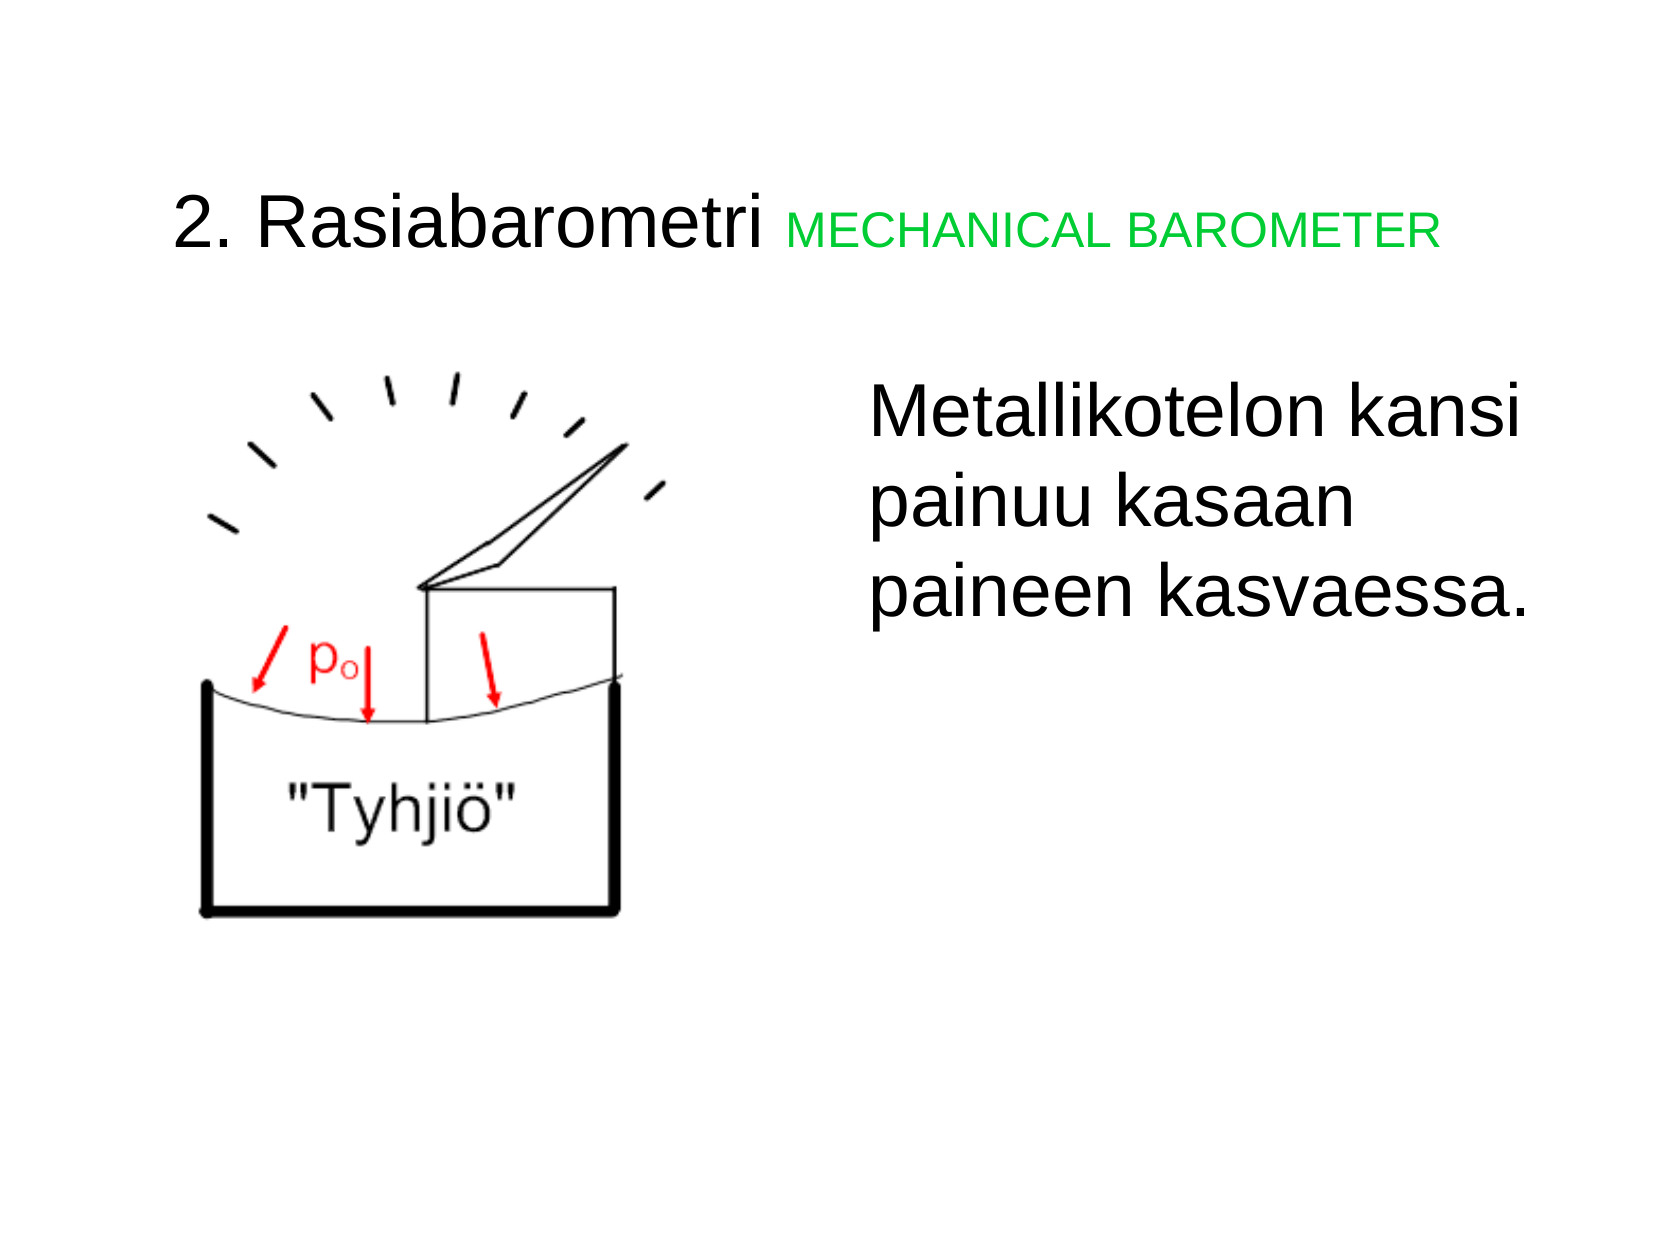

2. Rasiabarometri MECHANICAL BAROMETER
Metallikotelon kansi
painuu kasaan
paineen kasvaessa.